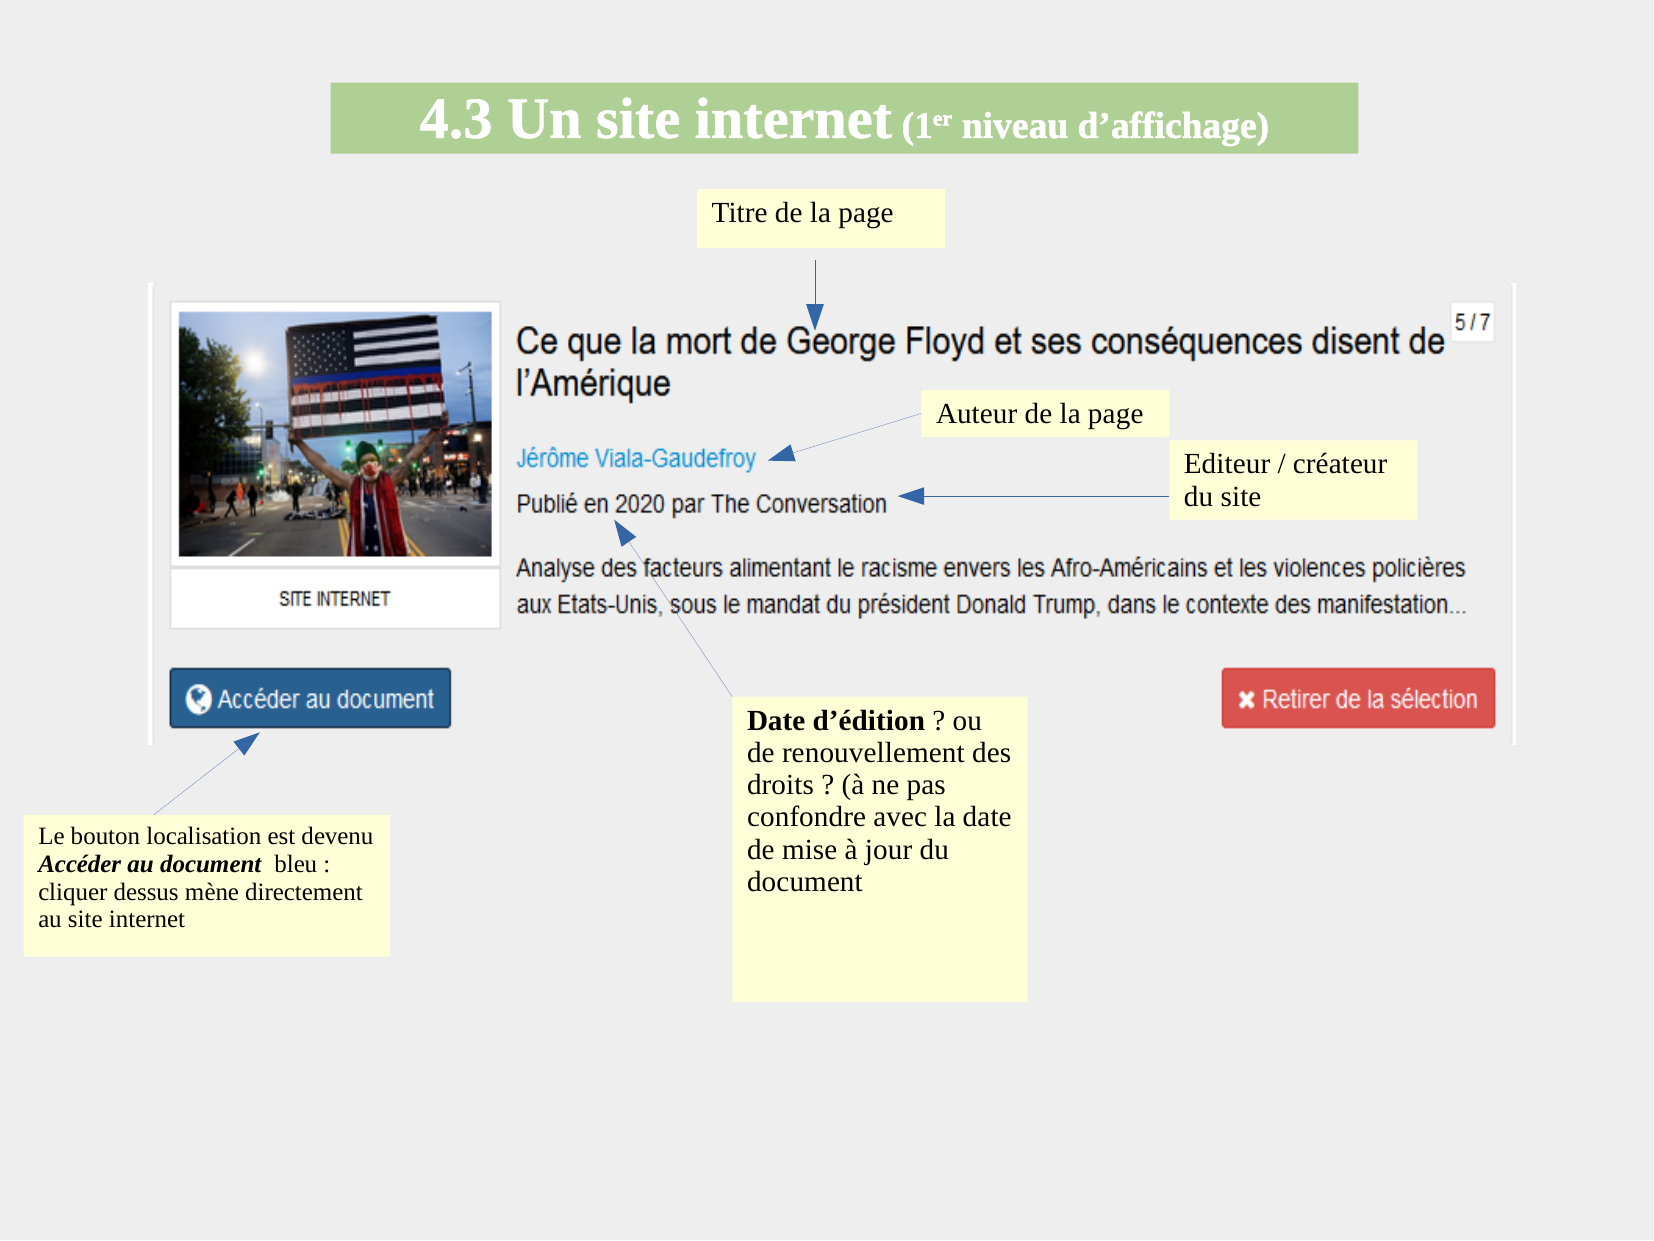

# 4.3 Un site internet (1er niveau d’affichage)
Titre de la page
Auteur de la page
Editeur / créateur du site
Date d’édition ? ou de renouvellement des droits ? (à ne pas confondre avec la date de mise à jour du document
Le bouton localisation est devenu Accéder au document  bleu : cliquer dessus mène directement au site internet